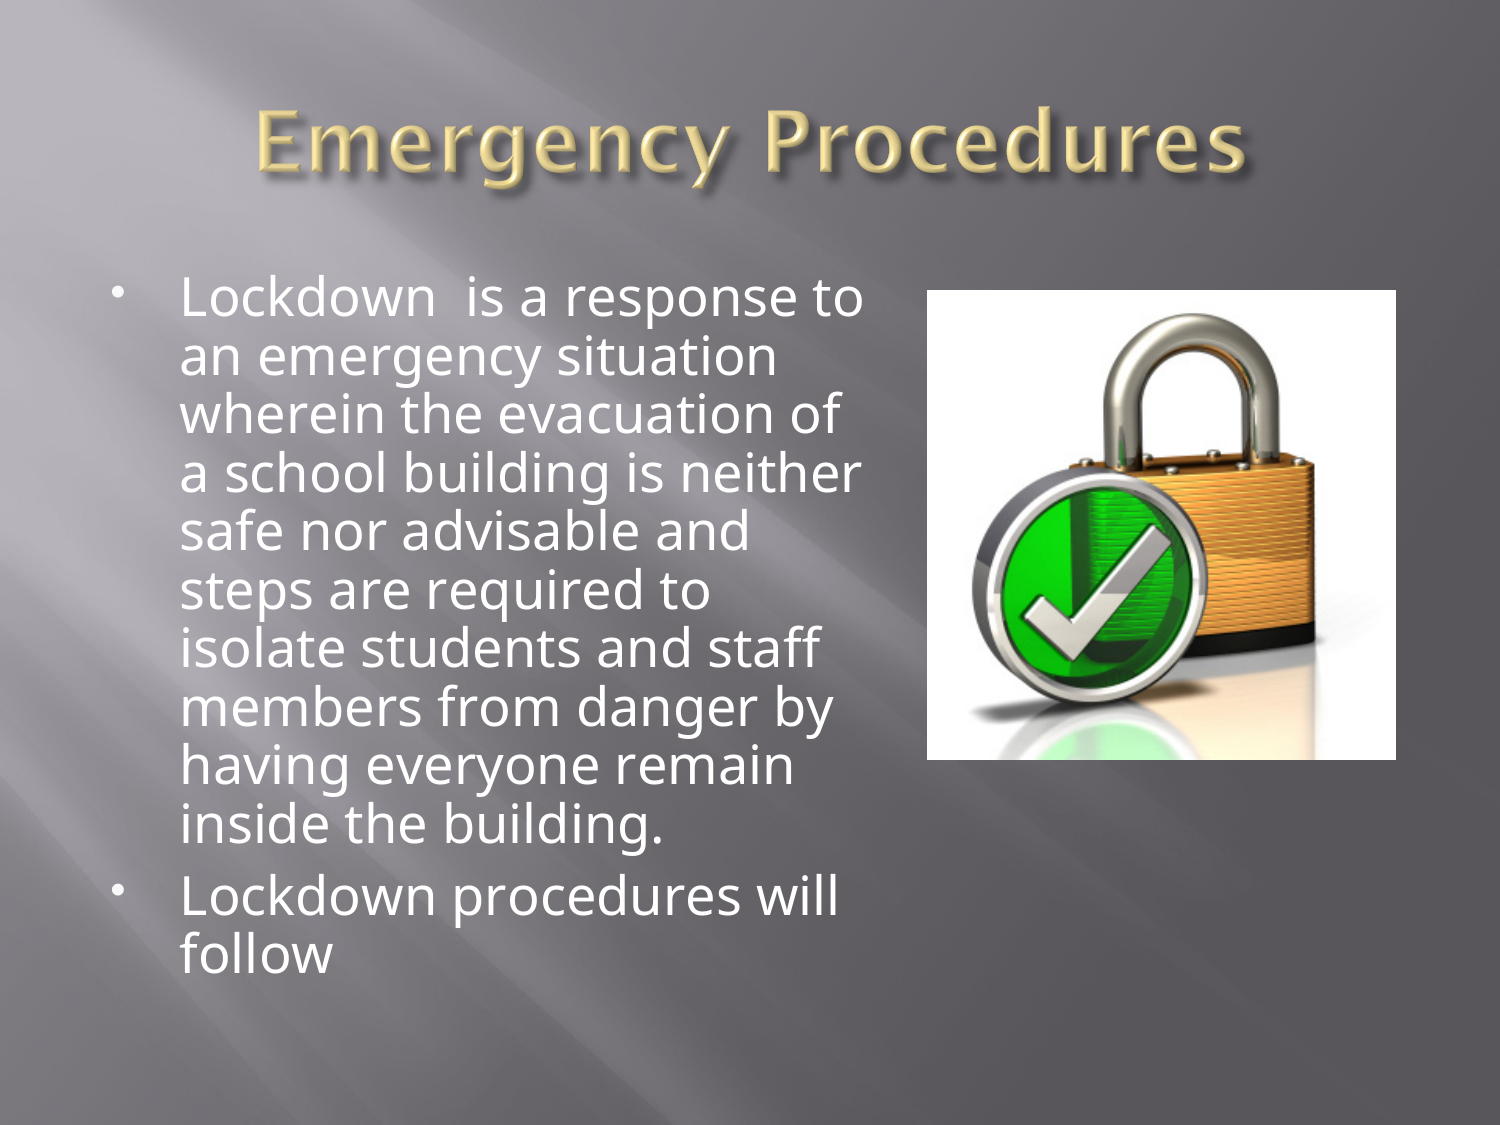

# Lockdown is a response to an emergency situation wherein the evacuation of a school building is neither safe nor advisable and steps are required to isolate students and staff members from danger by having everyone remain inside the building.
Lockdown procedures will follow